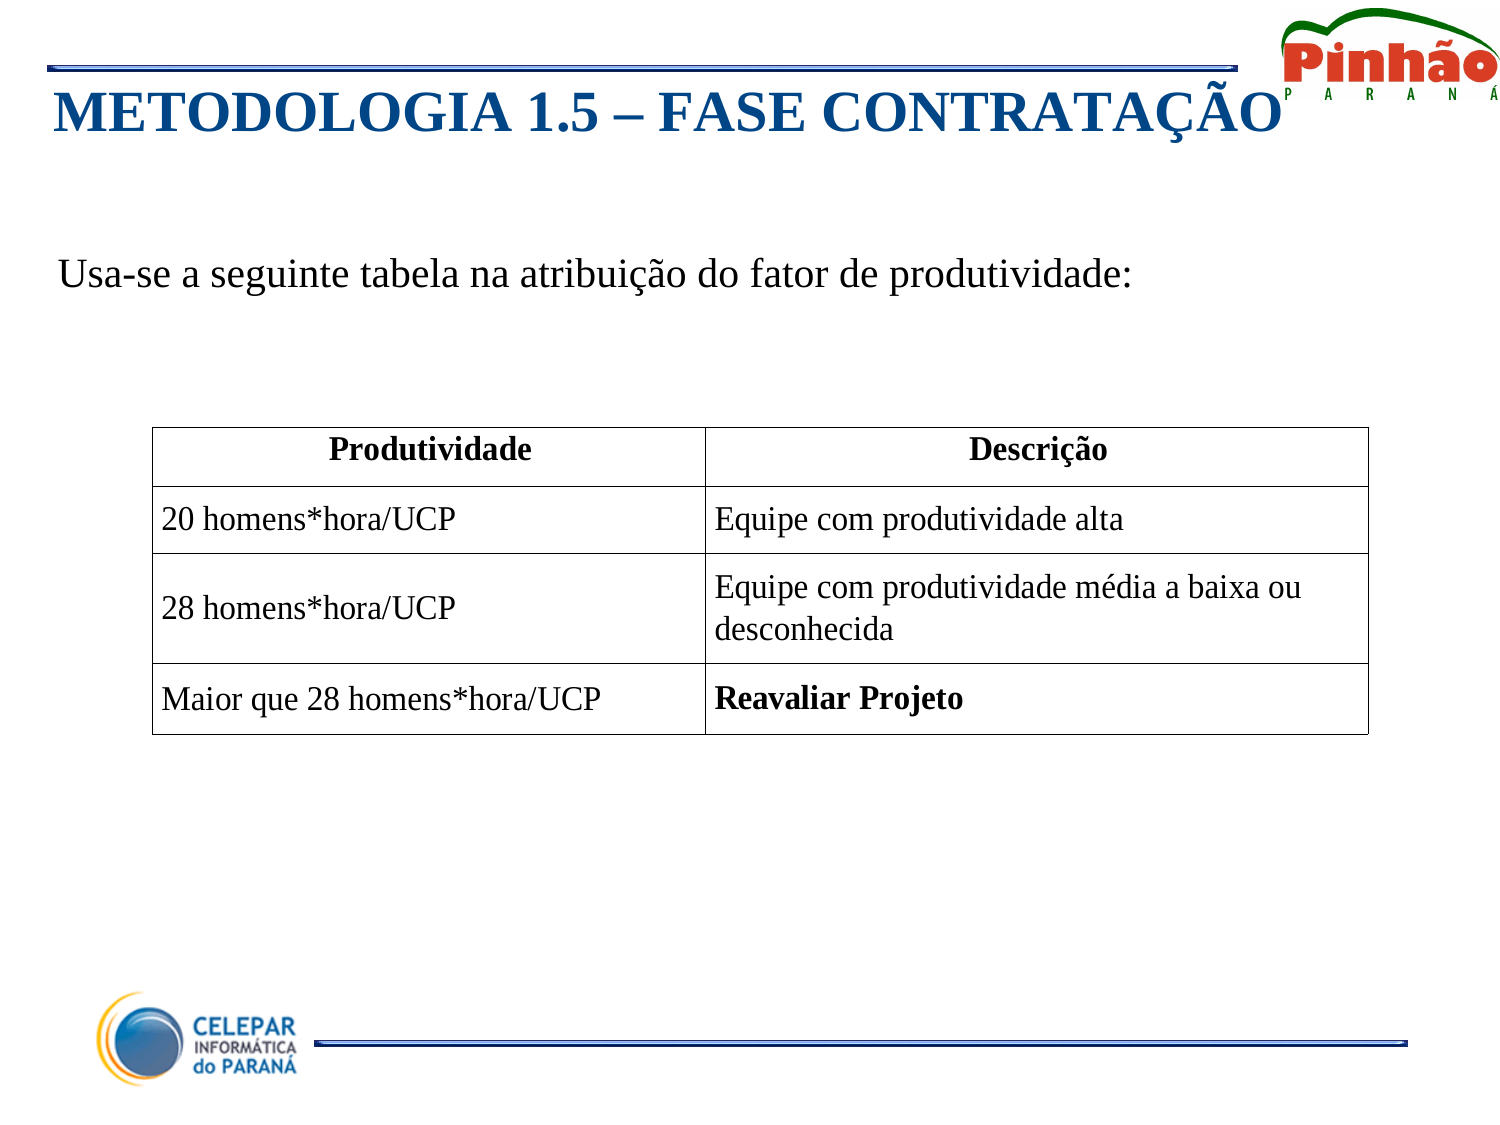

#
METODOLOGIA 1.5 – FASE CONTRATAÇÃO
 Usa-se a seguinte tabela na atribuição do fator de produtividade: